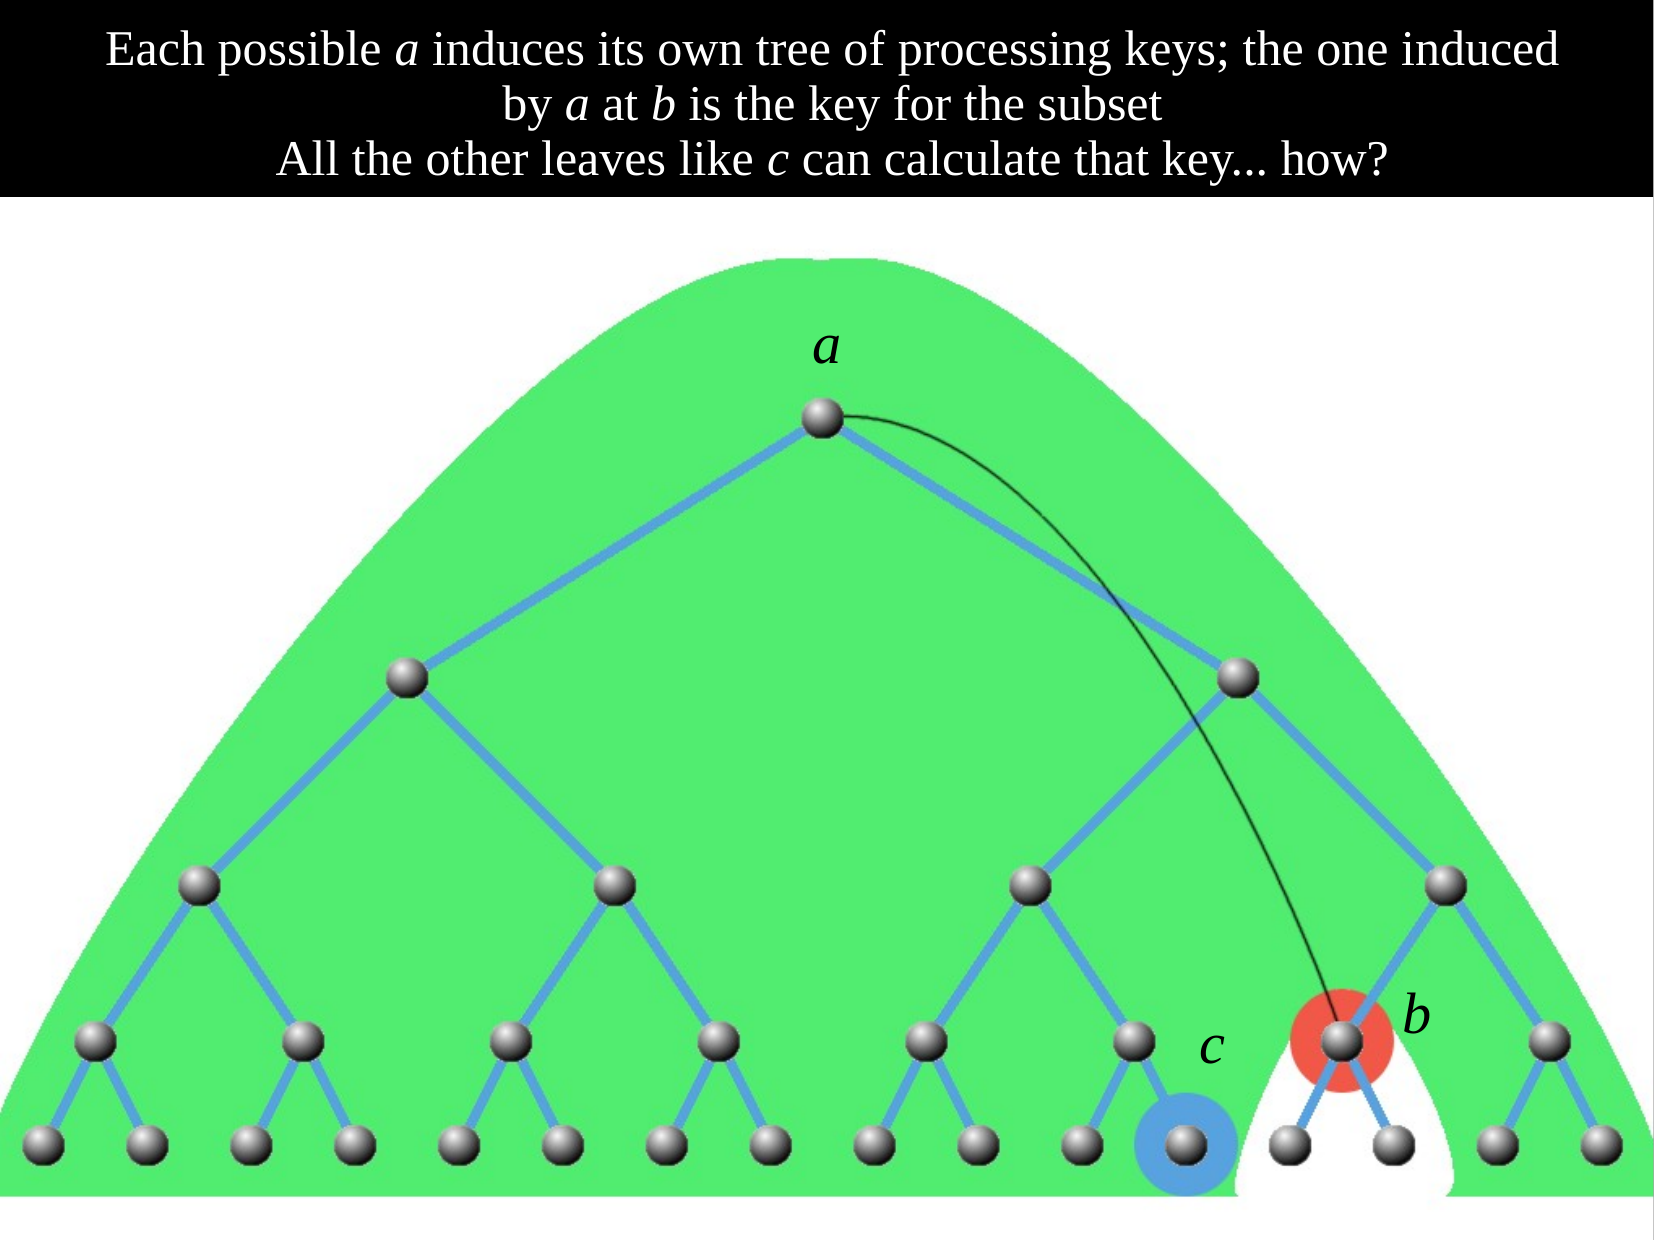

# Each possible a induces its own tree of processing keys; the one induced by a at b is the key for the subset All the other leaves like c can calculate that key... how?
a
b
c